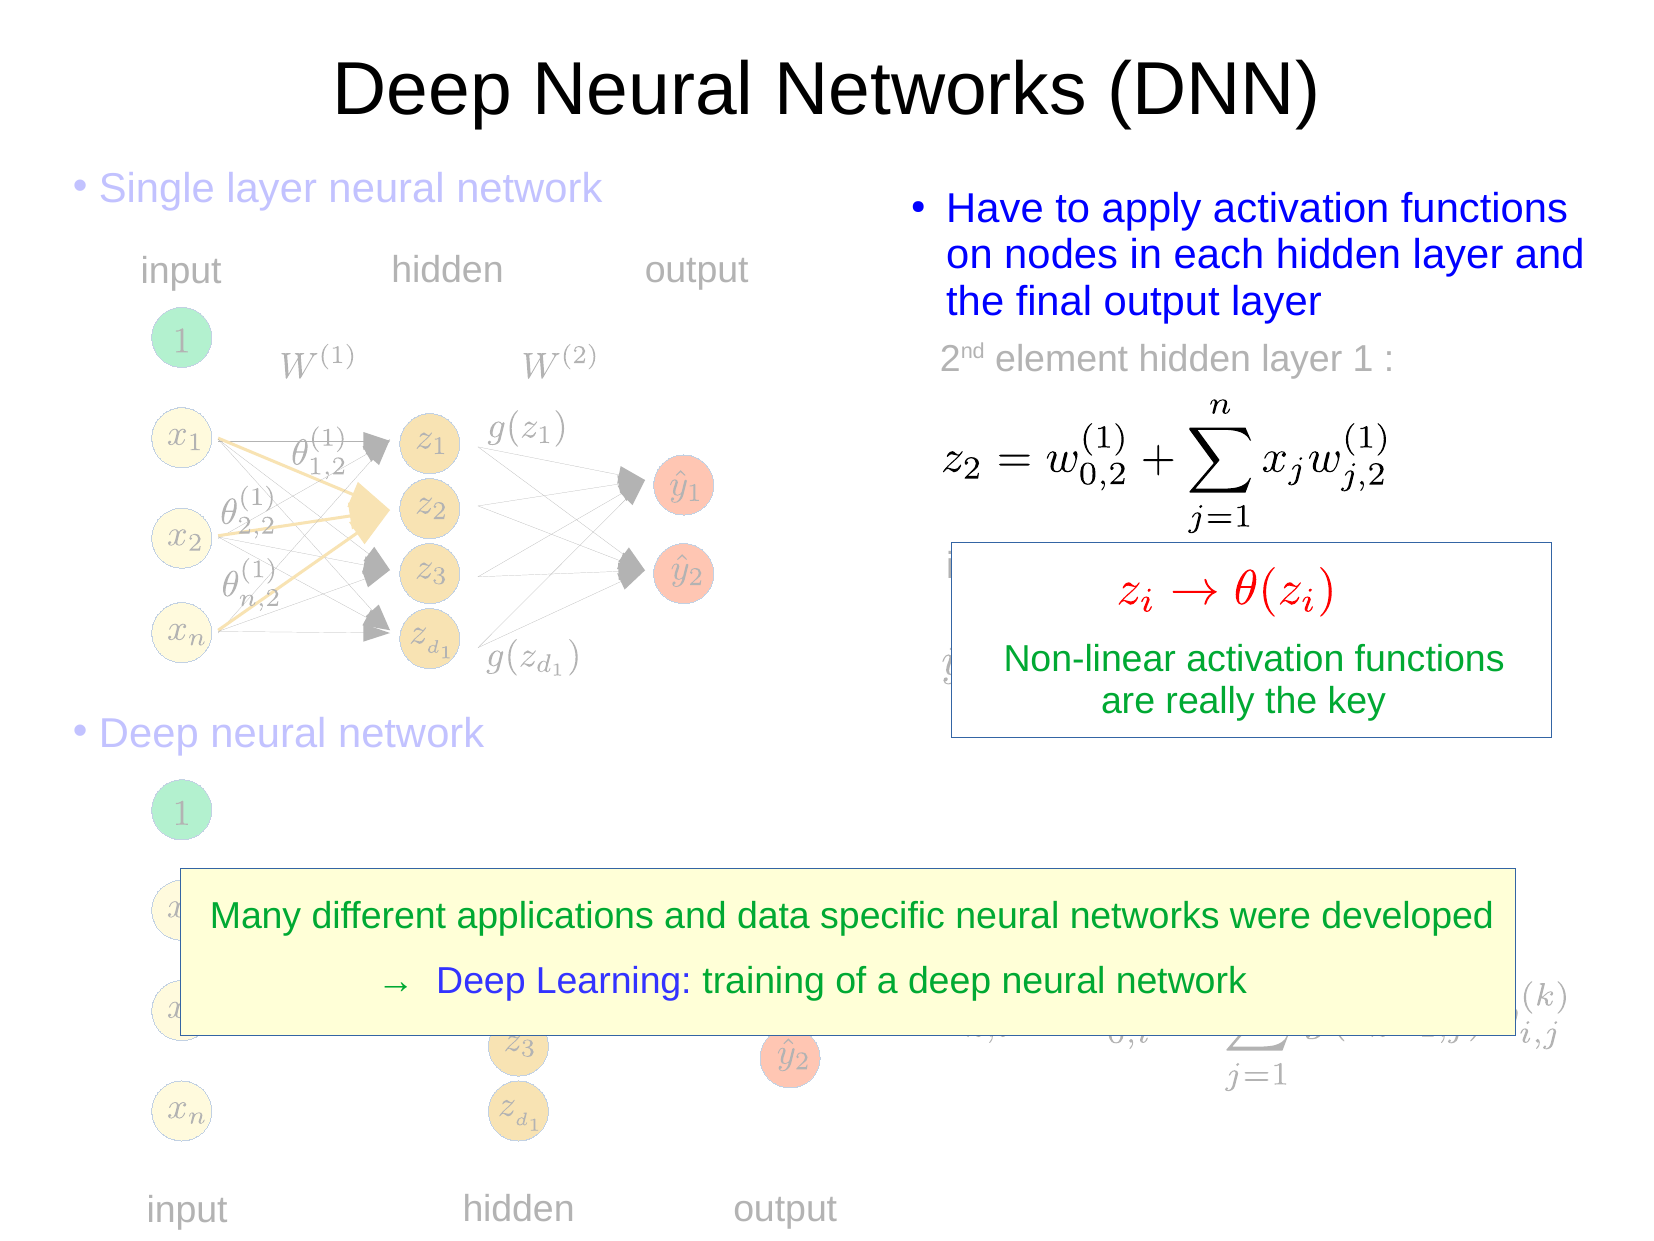

# Deep Neural Networks (DNN)
 Single layer neural network
 Deep neural network
Have to apply activation functions on nodes in each hidden layer and
the final output layer
hidden
output
input
2nd element hidden layer 1 :
ith output :
Non-linear activation functions are really the key
ith element hidden layer k :
Many different applications and data specific neural networks were developed
 → Deep Learning: training of a deep neural network
…
…
x
x
x
x
hidden
output
input